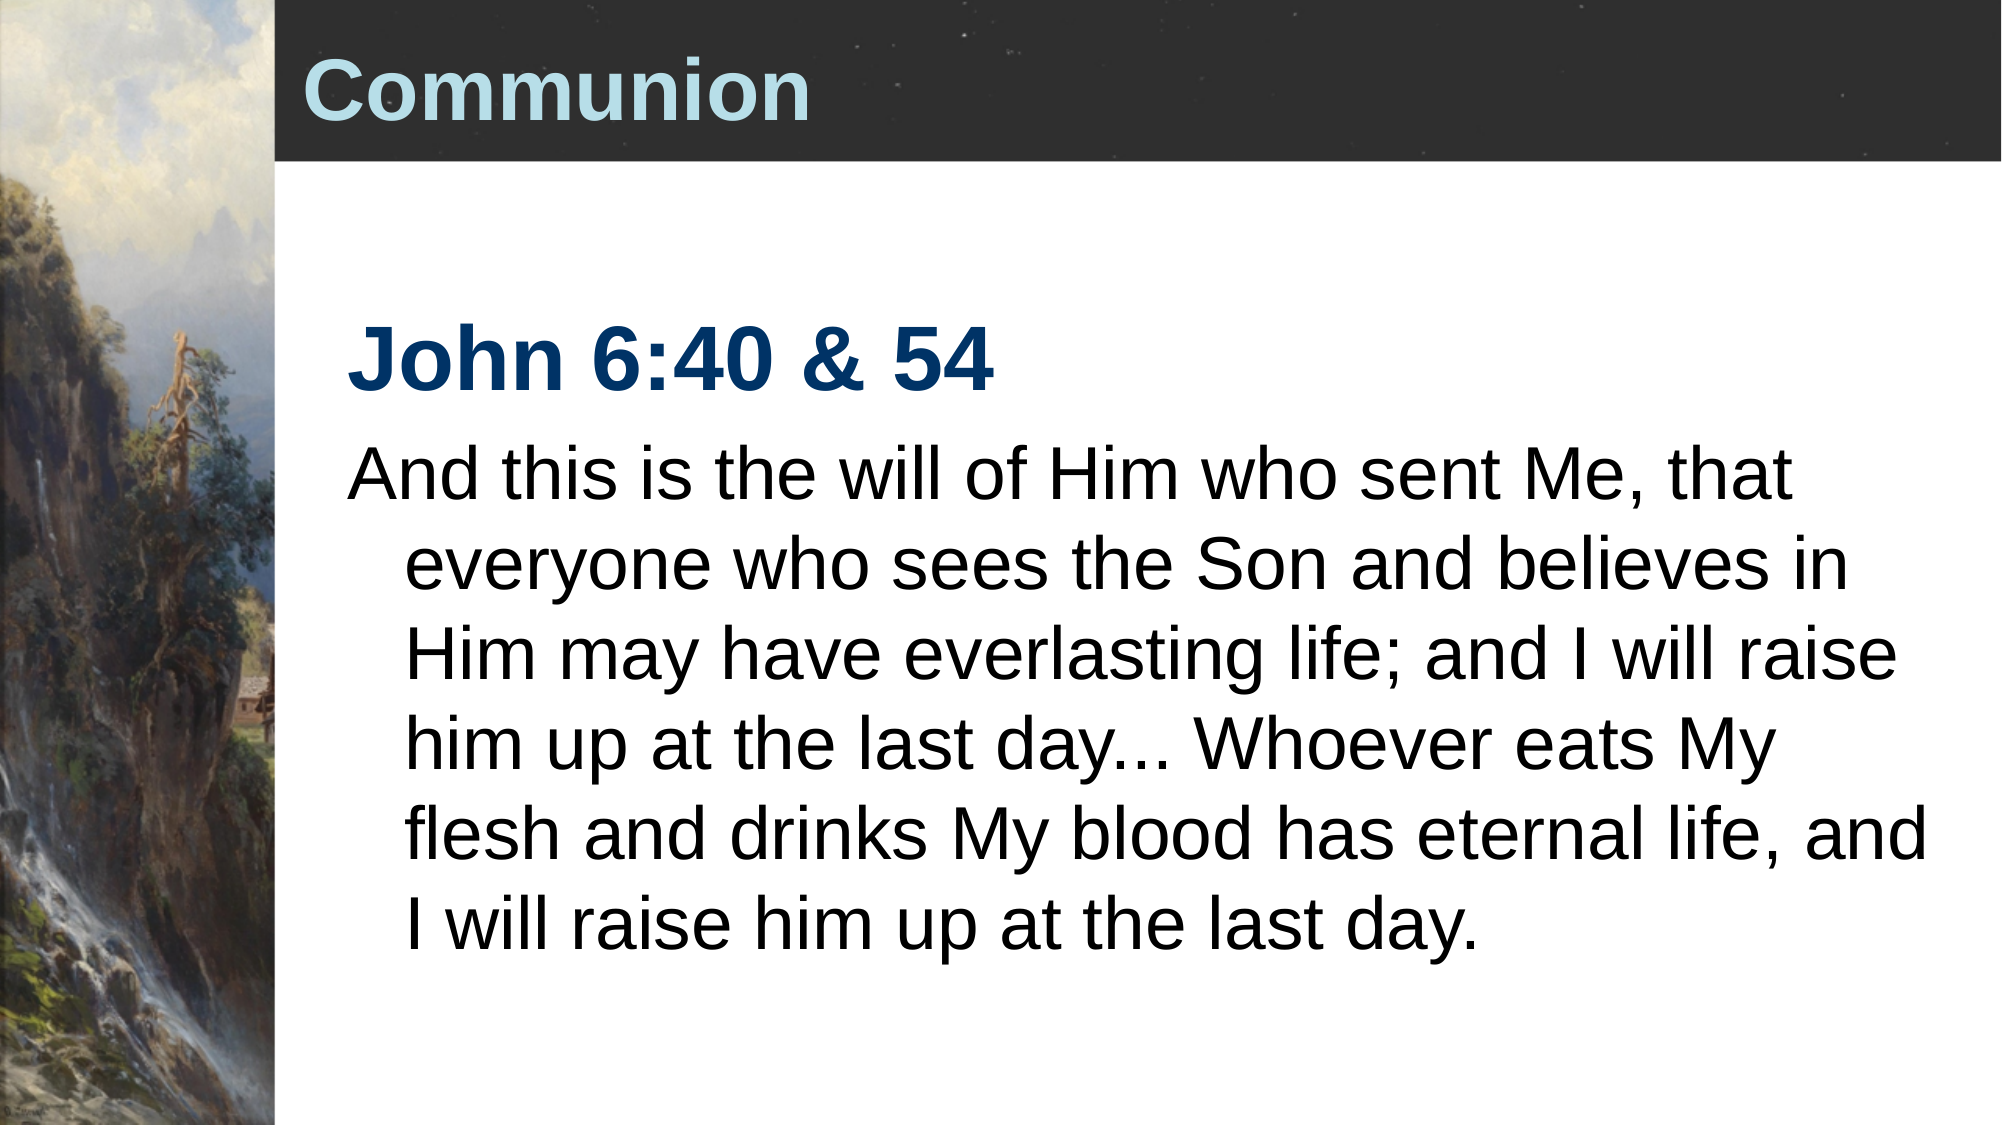

Communion
John 6:40 & 54
And this is the will of Him who sent Me, that everyone who sees the Son and believes in Him may have everlasting life; and I will raise him up at the last day... Whoever eats My flesh and drinks My blood has eternal life, and I will raise him up at the last day.